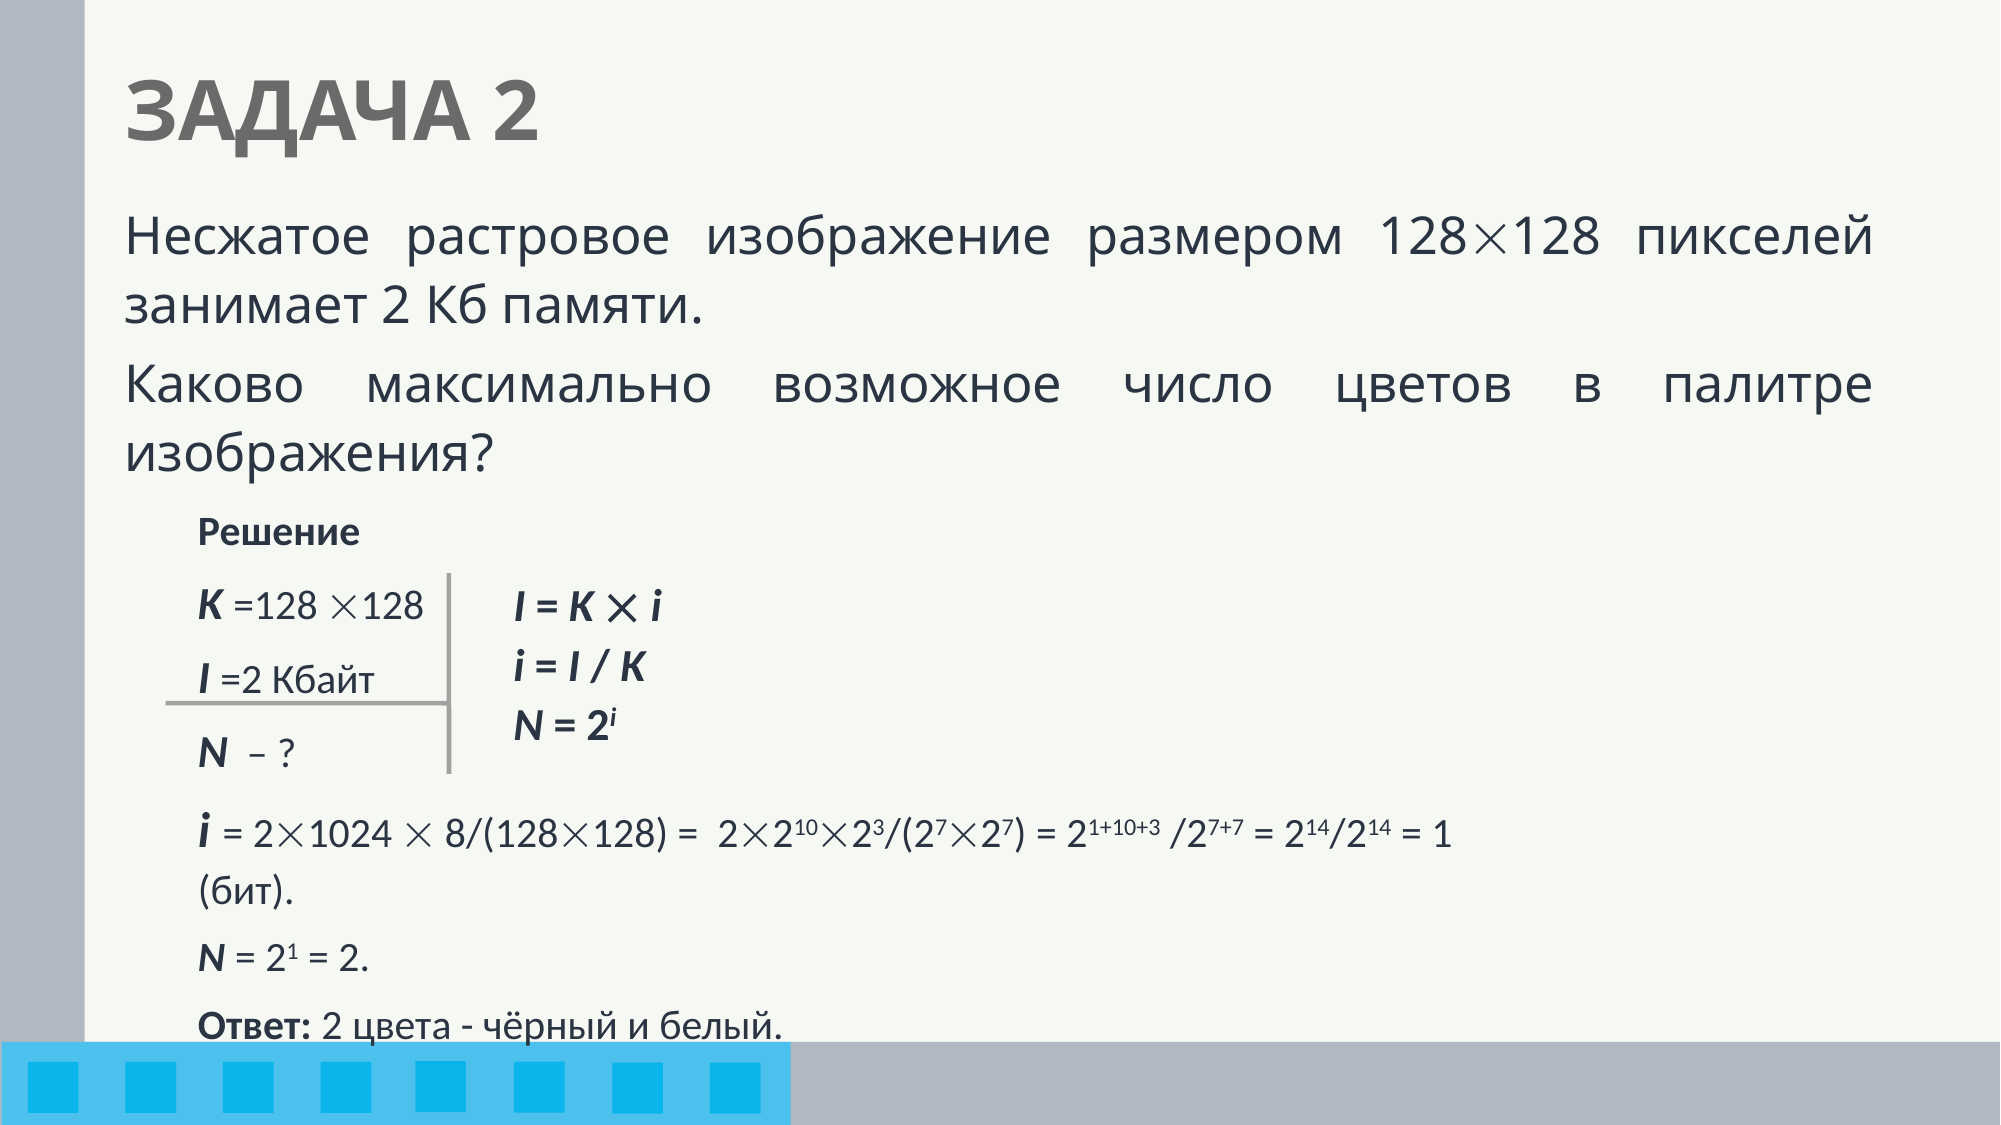

# ЗАДАЧА 2
Несжатое растровое изображение размером 128128 пикселей занимает 2 Кб памяти.
Каково максимально возможное число цветов в палитре изображения?
Решение
K =128 128
I =2 Кбайт
N – ?
i = 21024  8/(128128) = 221023/(2727) = 21+10+3 /27+7 = 214/214 = 1 (бит).
N = 21 = 2.
Ответ: 2 цвета - чёрный и белый.
I = K  i
i = I / K
N = 2i